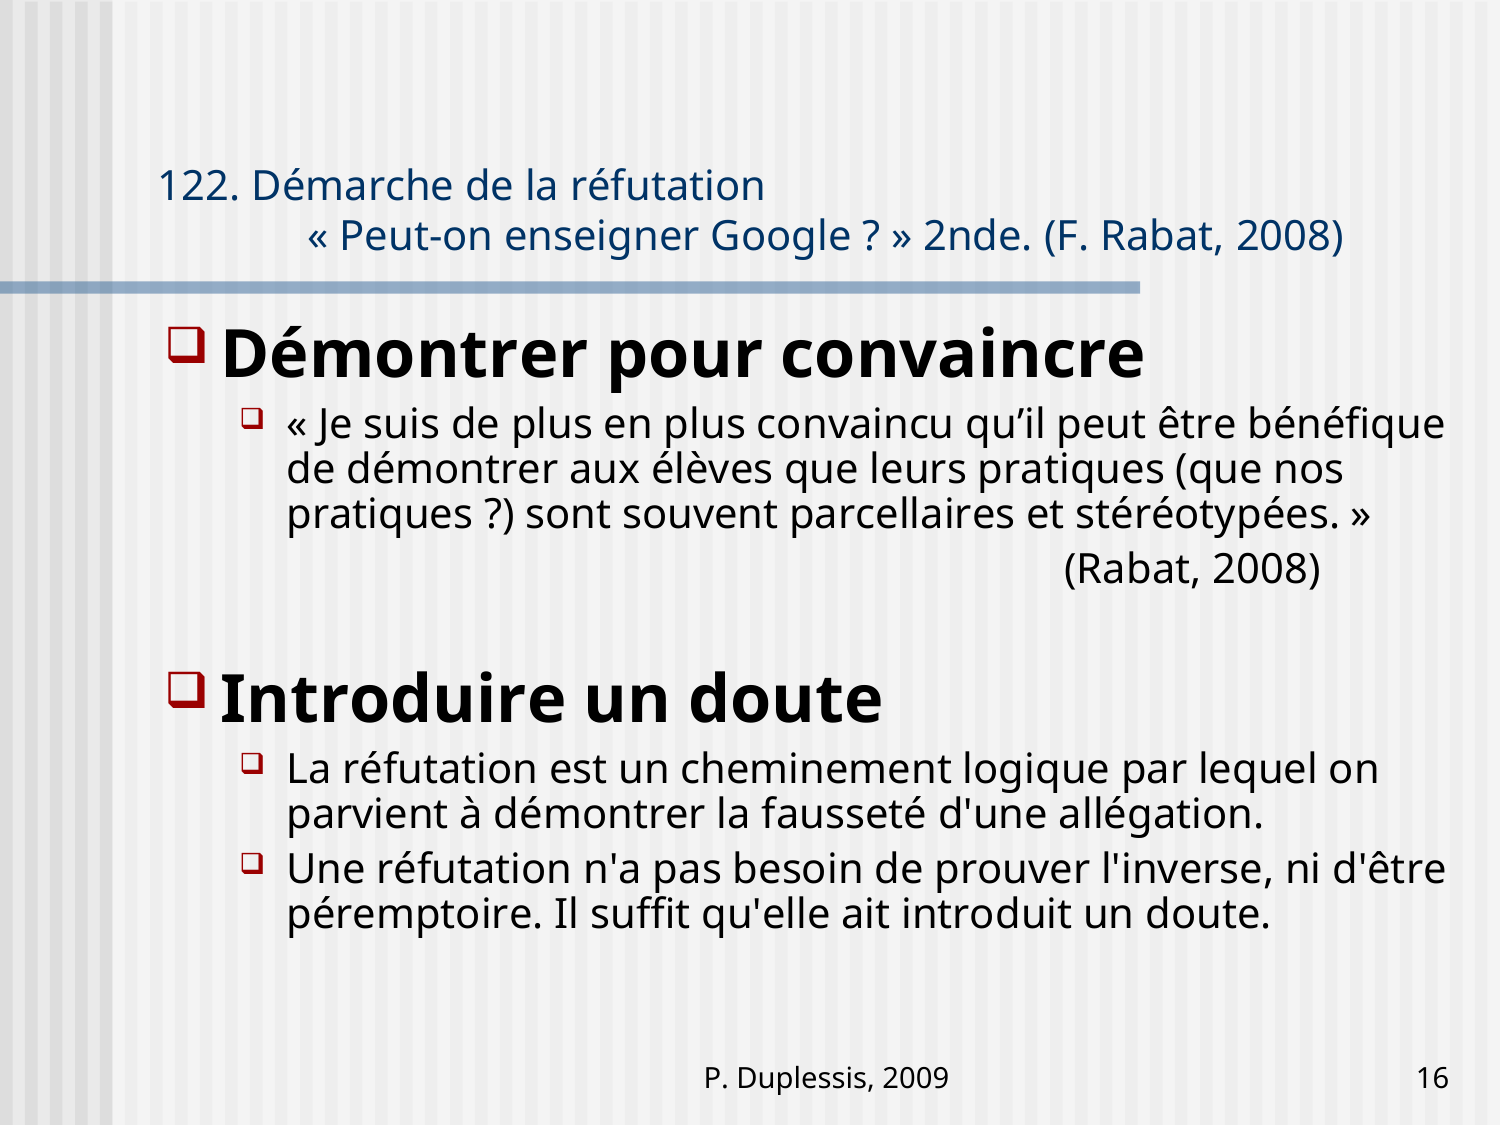

# 122. Démarche de la réfutation « Peut-on enseigner Google ? » 2nde. (F. Rabat, 2008)
Démontrer pour convaincre
« Je suis de plus en plus convaincu qu’il peut être bénéfique de démontrer aux élèves que leurs pratiques (que nos pratiques ?) sont souvent parcellaires et stéréotypées. »
					(Rabat, 2008)
Introduire un doute
La réfutation est un cheminement logique par lequel on parvient à démontrer la fausseté d'une allégation.
Une réfutation n'a pas besoin de prouver l'inverse, ni d'être péremptoire. Il suffit qu'elle ait introduit un doute.
P. Duplessis, 2009
16